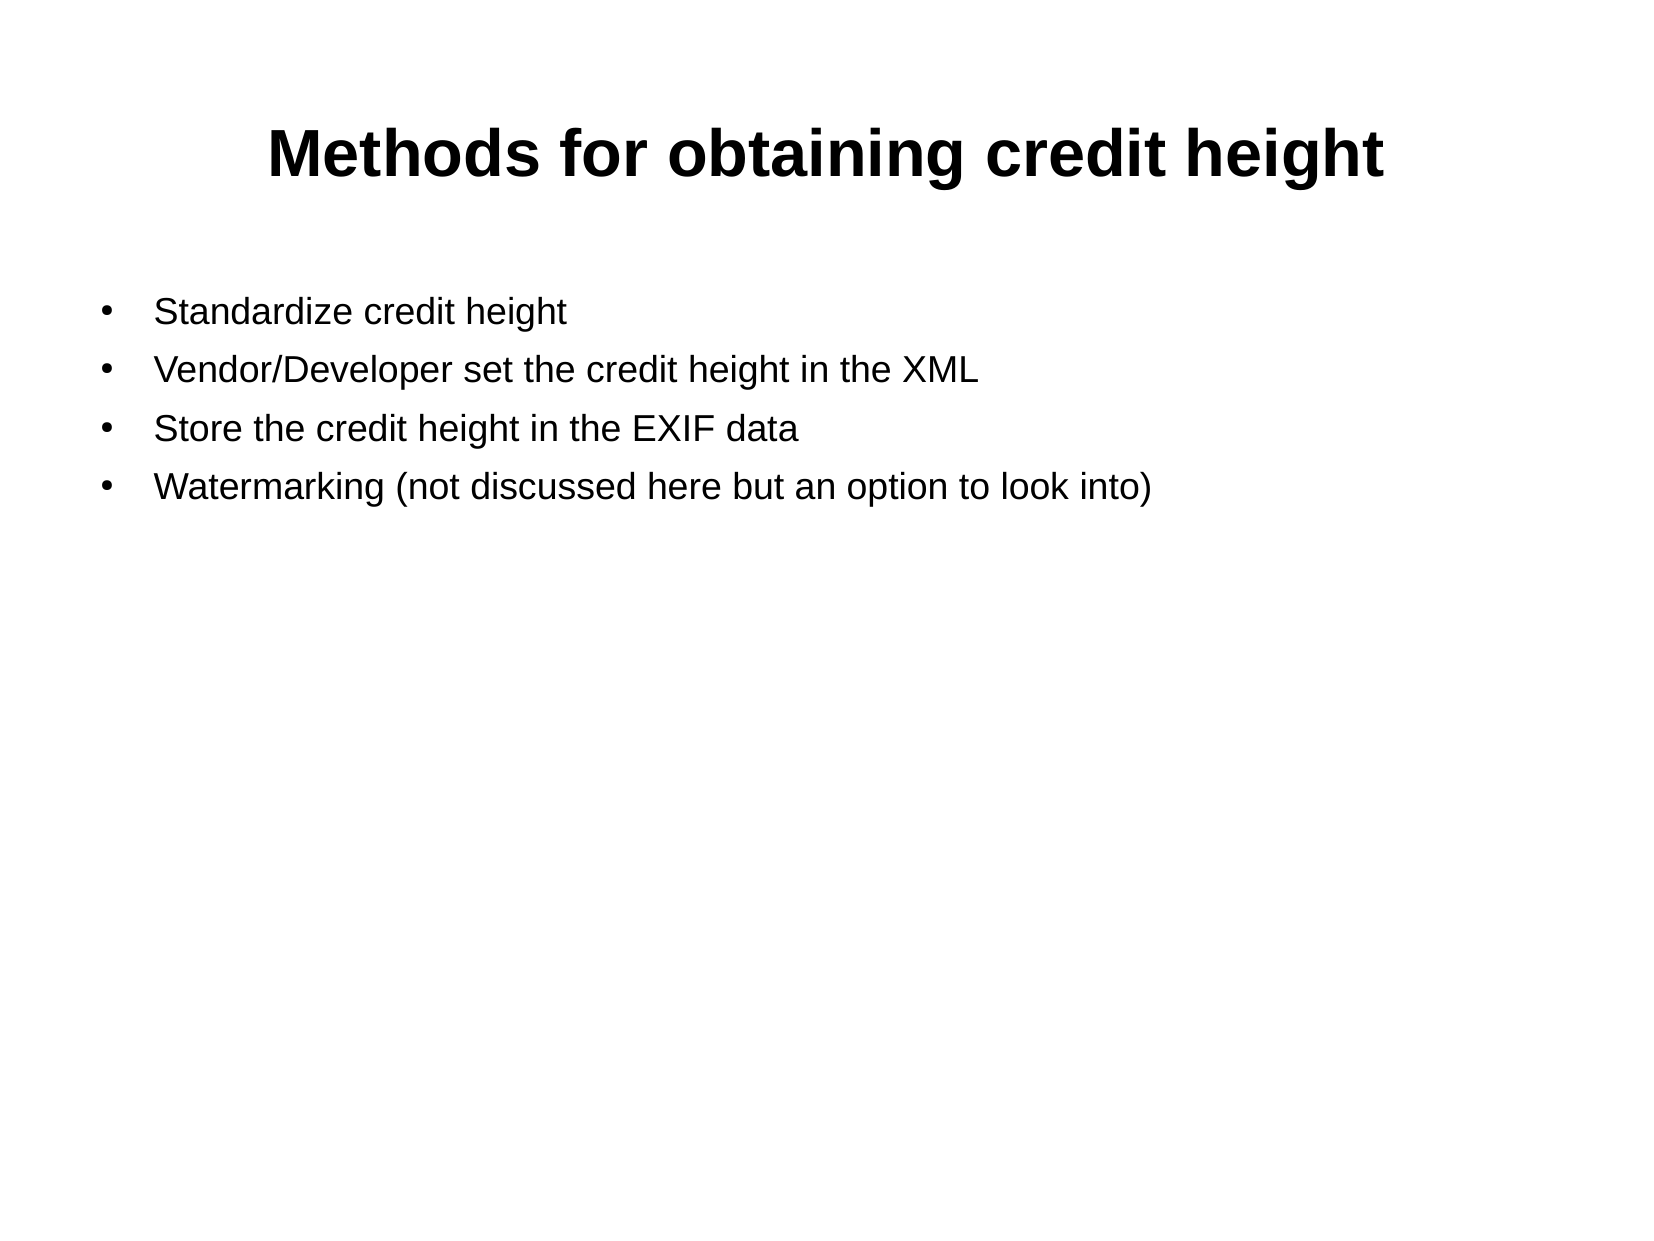

# Methods for obtaining credit height
Standardize credit height
Vendor/Developer set the credit height in the XML
Store the credit height in the EXIF data
Watermarking (not discussed here but an option to look into)